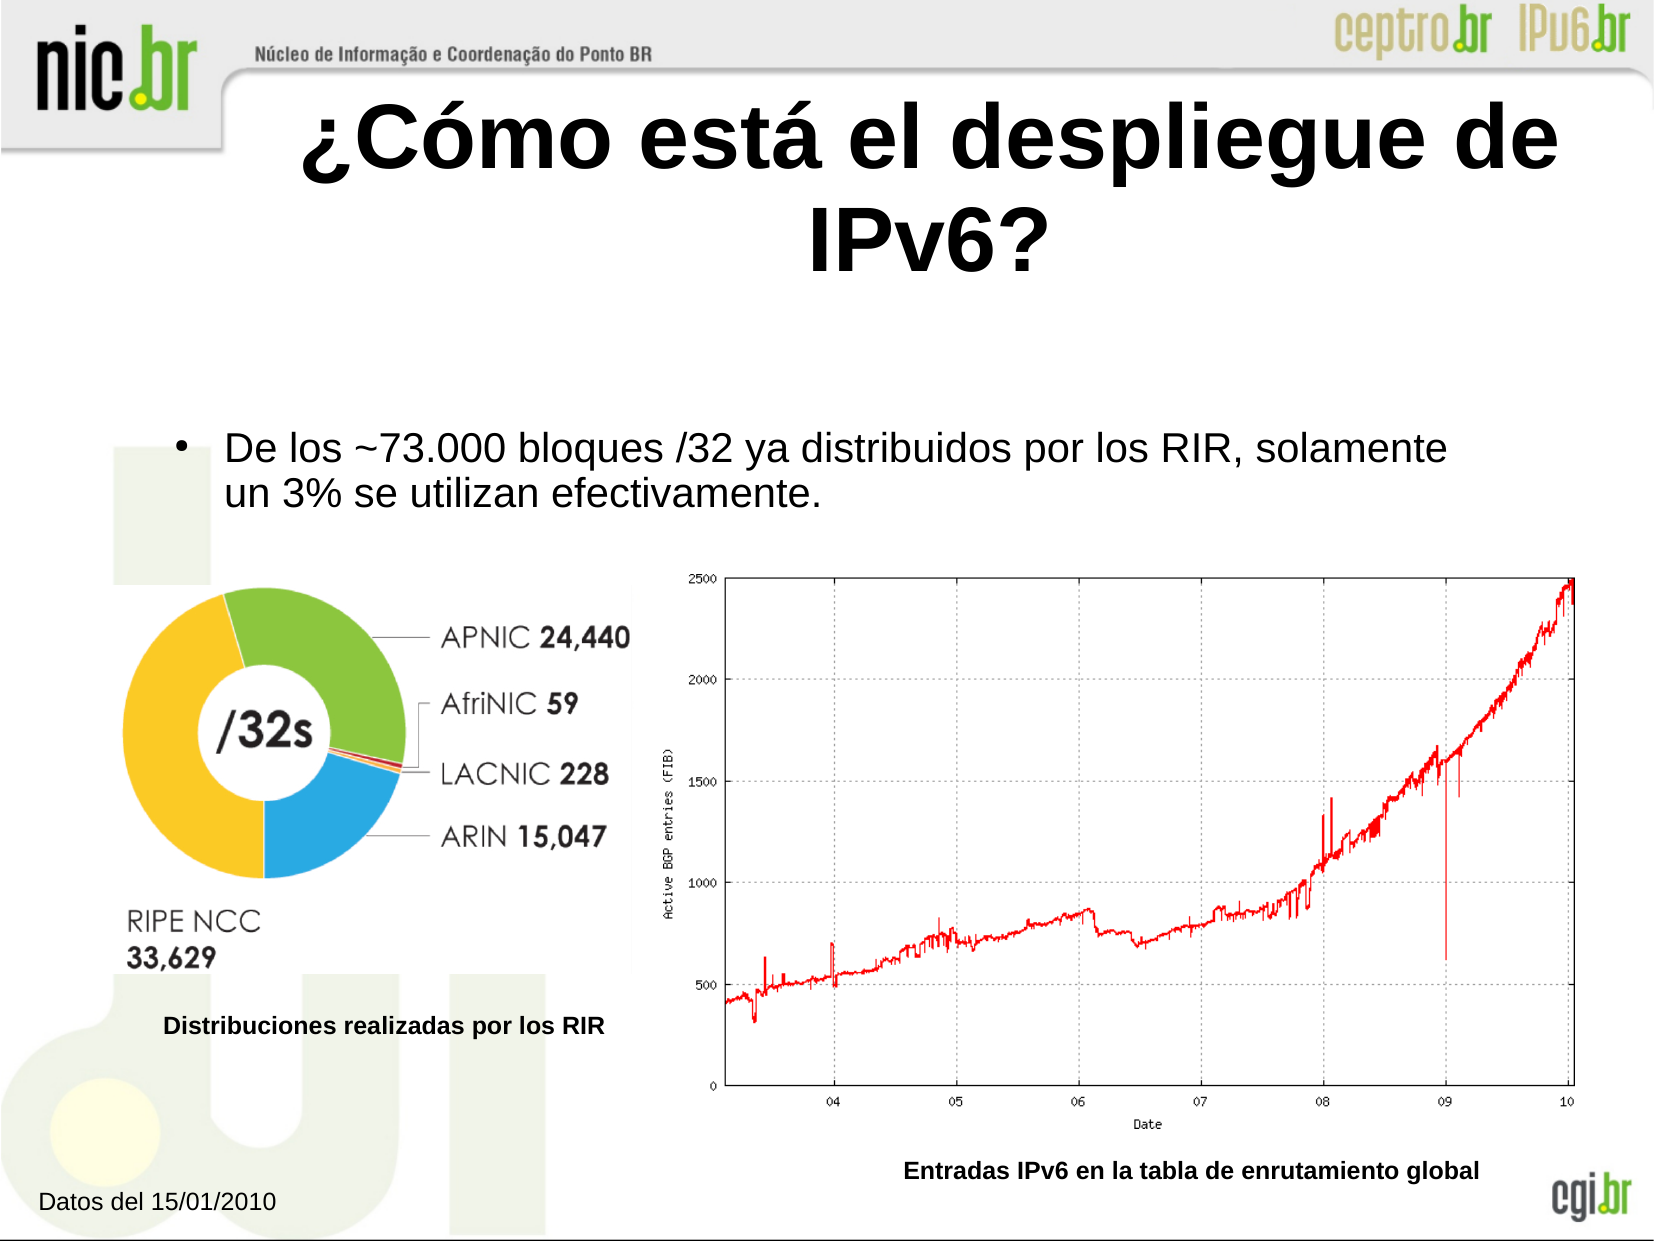

¿Cómo está el despliegue de IPv6?
De los ~73.000 bloques /32 ya distribuidos por los RIR, solamente un 3% se utilizan efectivamente.
Distribuciones realizadas por los RIR
Entradas IPv6 en la tabla de enrutamiento global
Datos del 15/01/2010